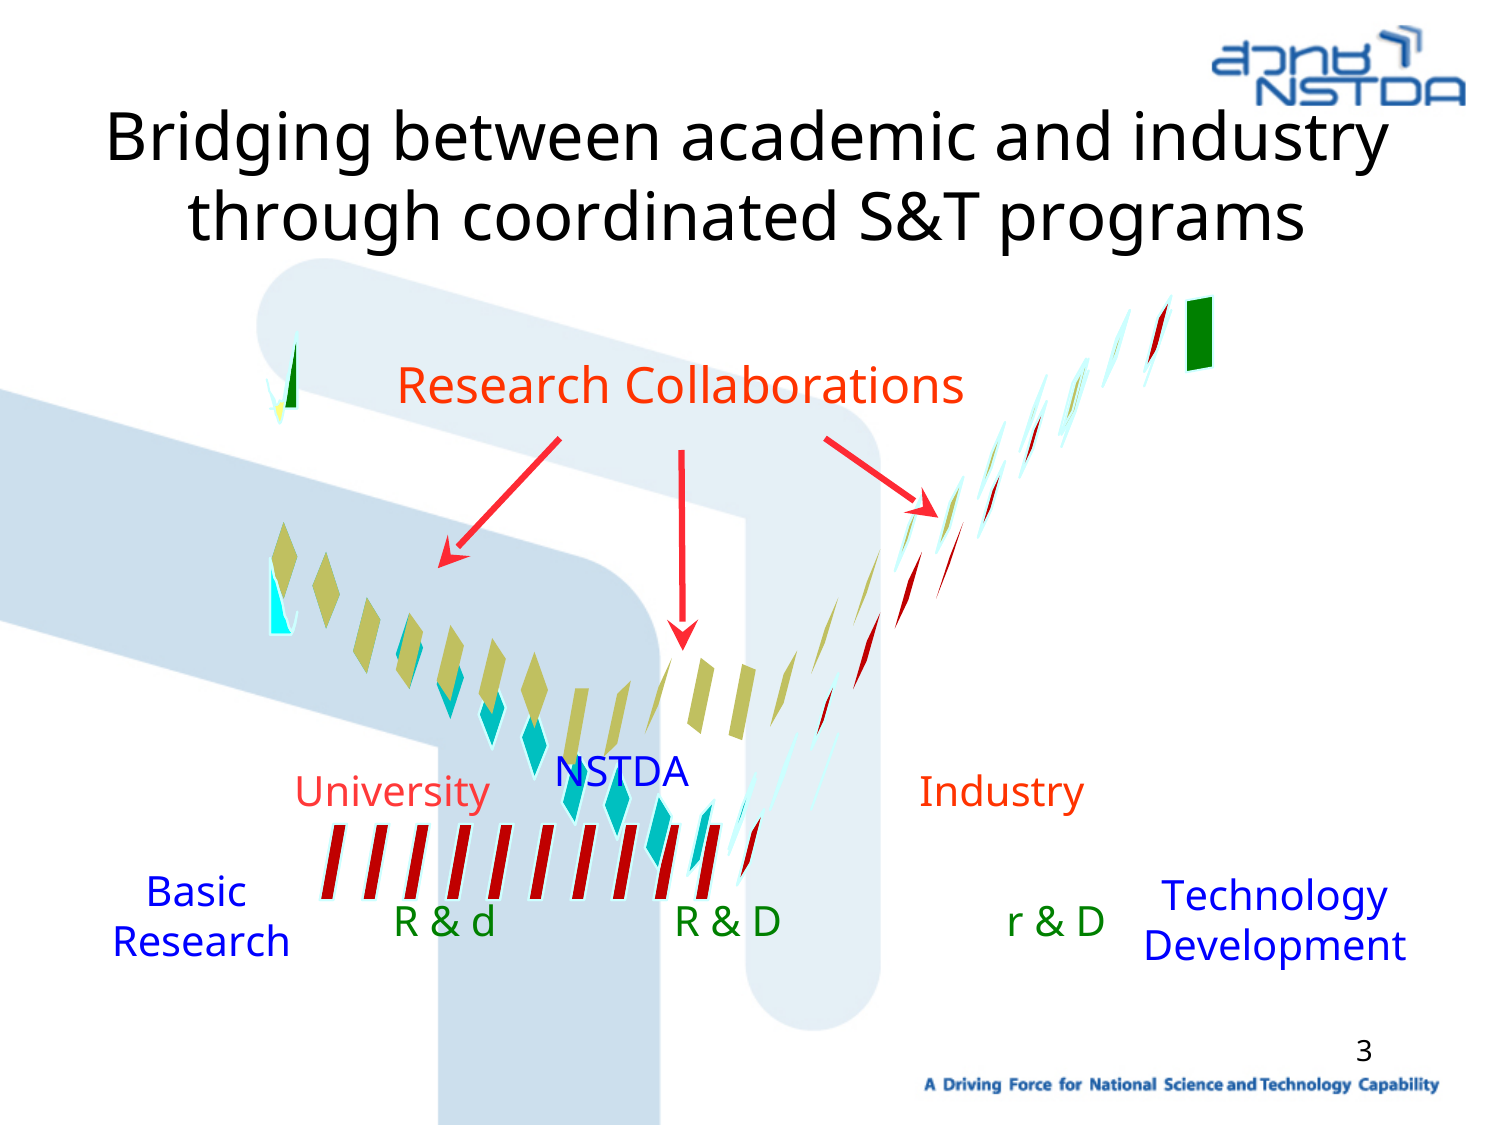

# Bridging between academic and industry through coordinated S&T programs
Research Collaborations
University
Industry
NSTDA
Basic
Research
Technology
Development
 R & d
R & D
r & D
2